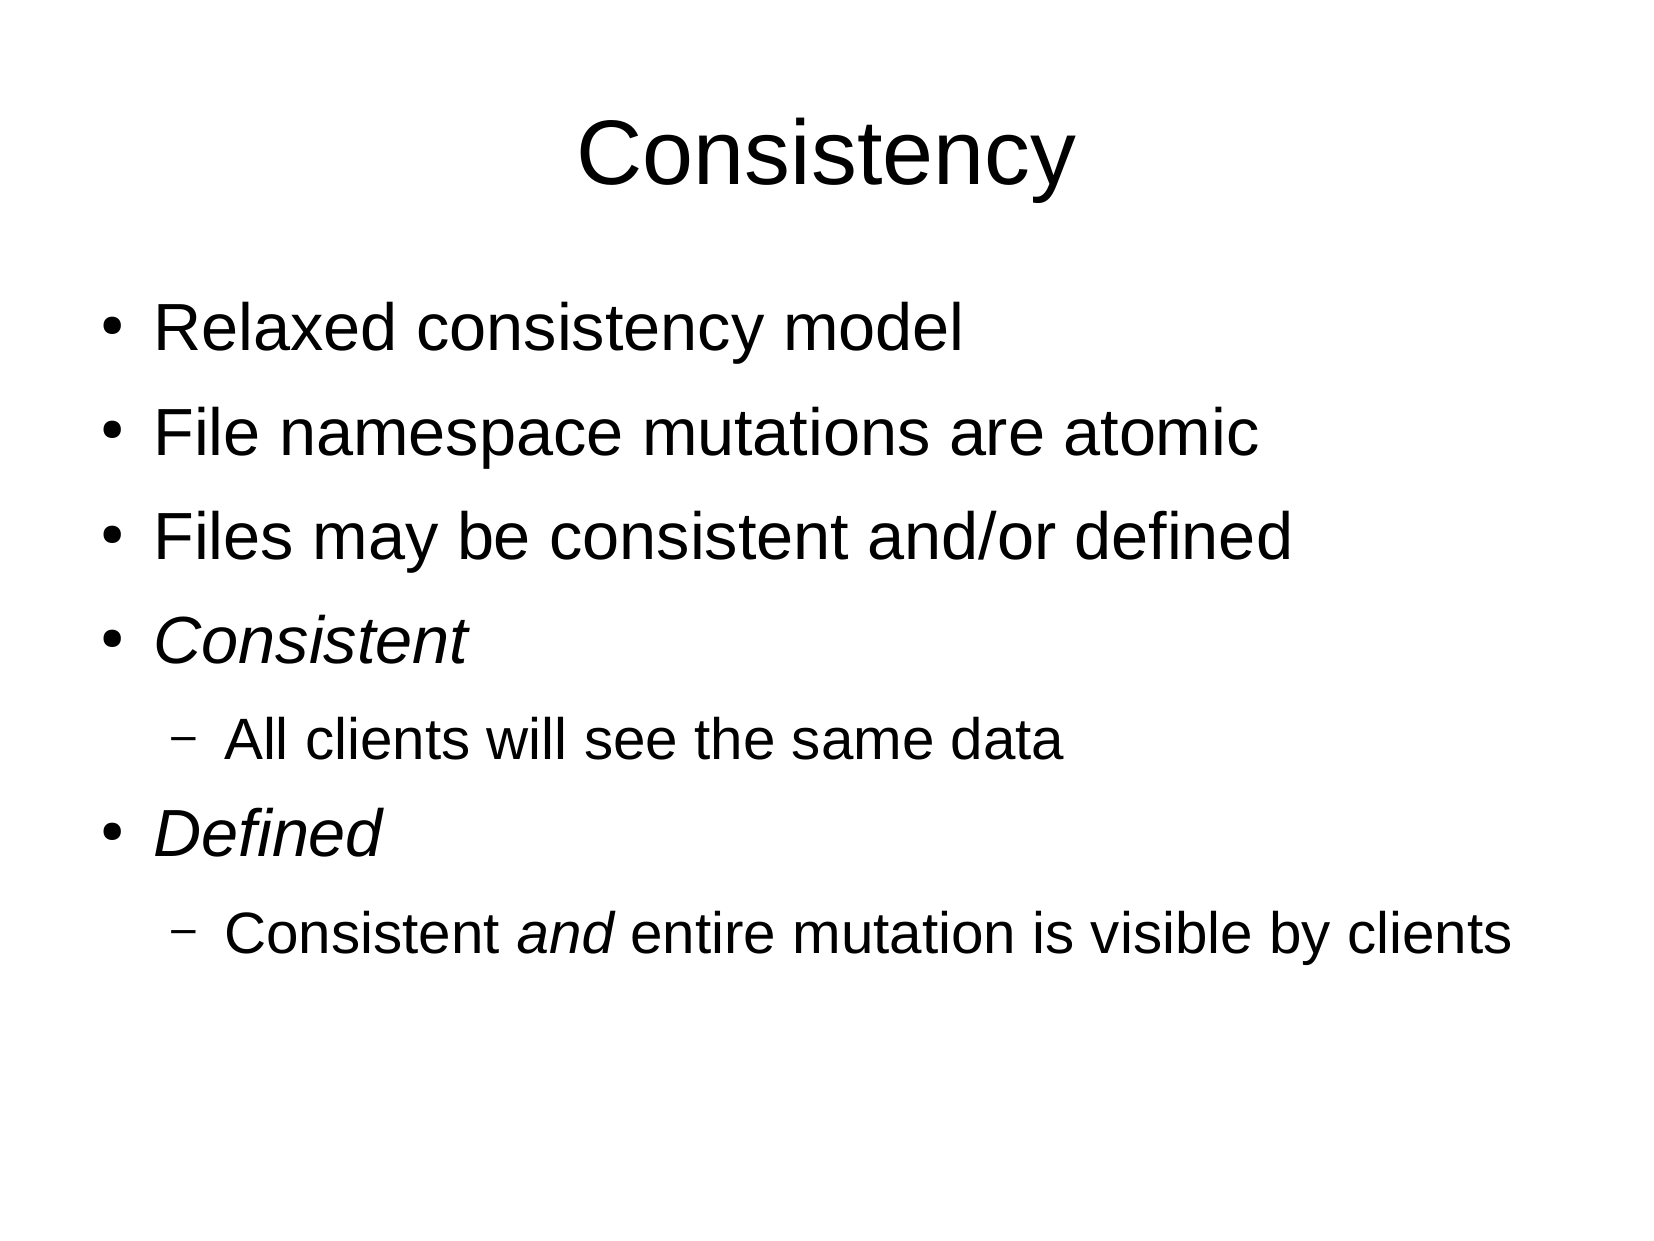

# Consistency
Relaxed consistency model
File namespace mutations are atomic
Files may be consistent and/or defined
Consistent
All clients will see the same data
Defined
Consistent and entire mutation is visible by clients